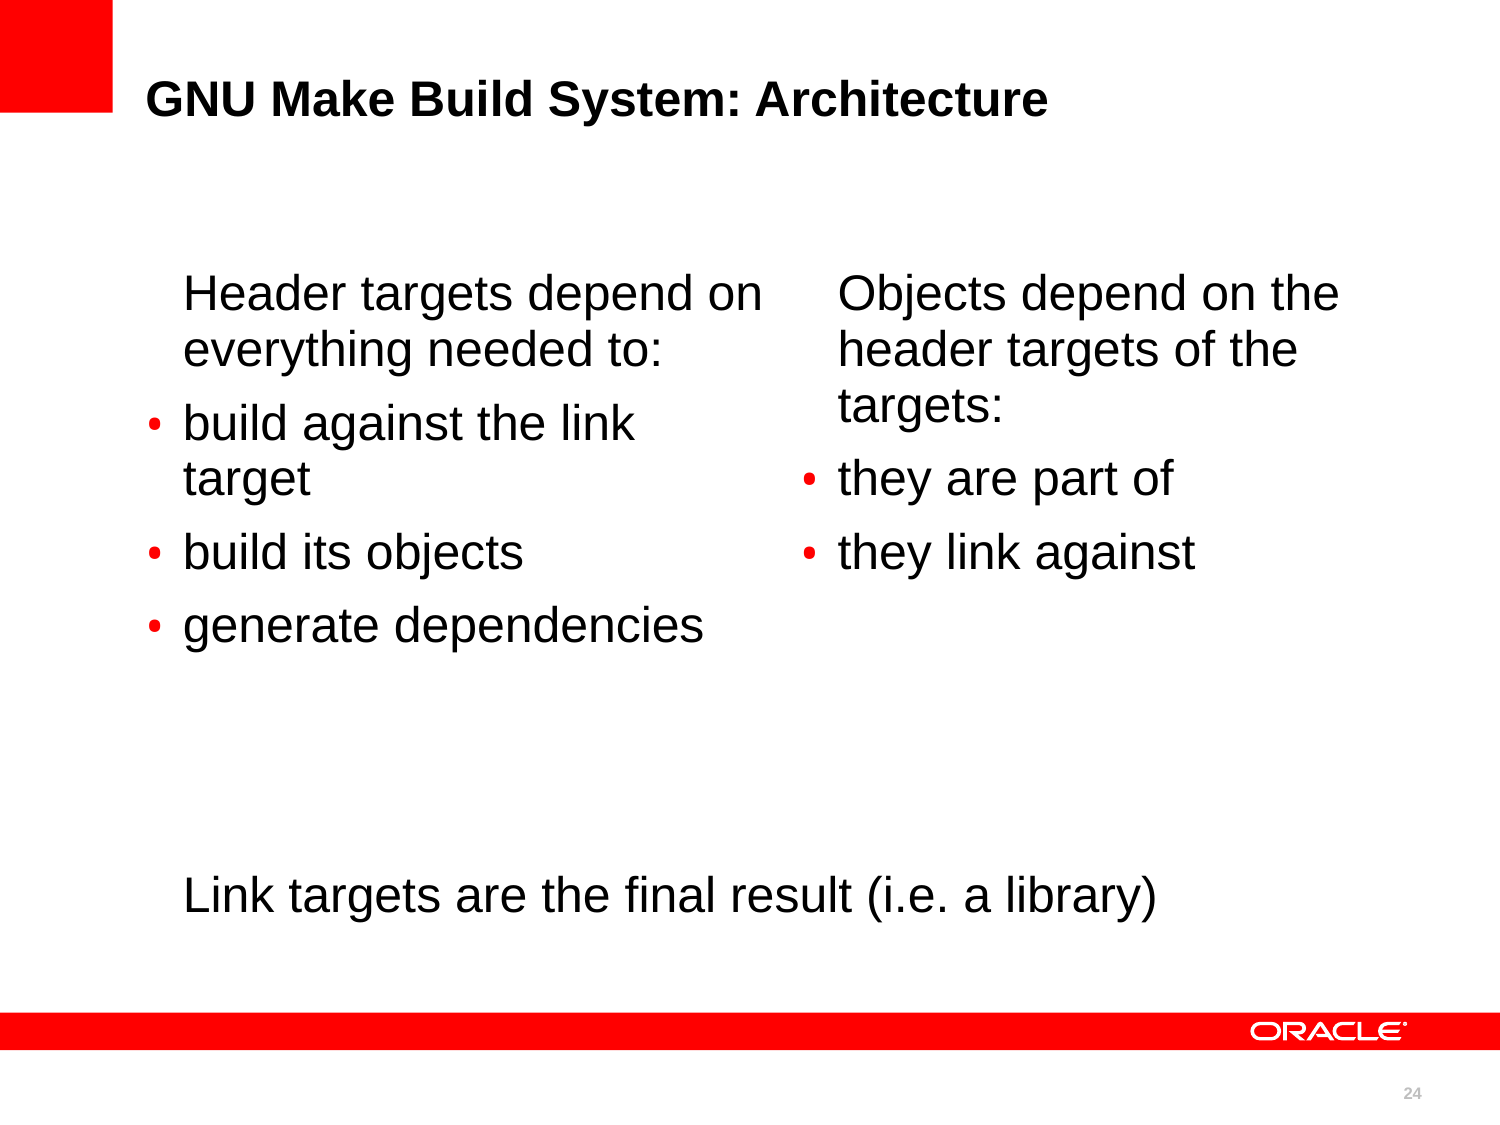

GNU Make Build System: Architecture
# Header targets depend on everything needed to:
build against the link target
build its objects
generate dependencies
Link targets are the final result (i.e. a library)
Objects depend on the header targets of the targets:
they are part of
they link against